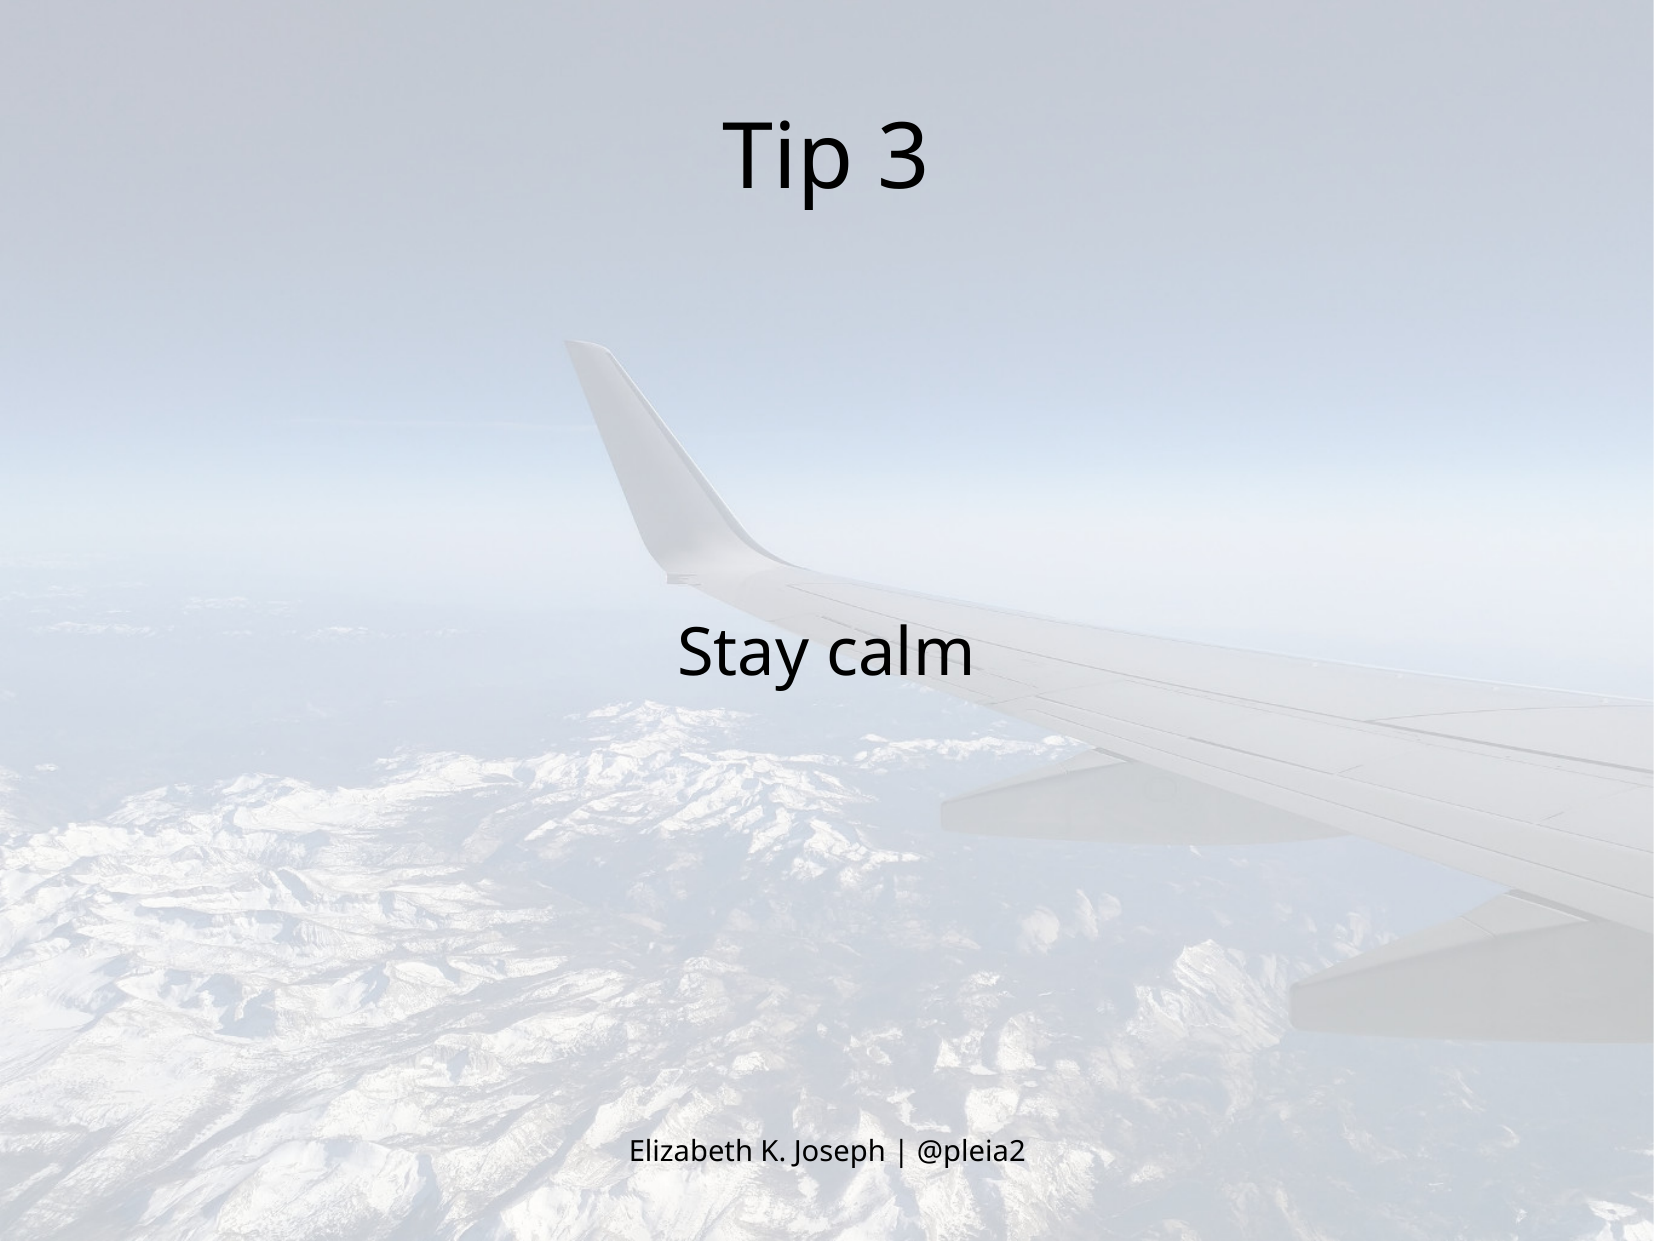

# Tip 3
Stay calm
Elizabeth K. Joseph | @pleia2